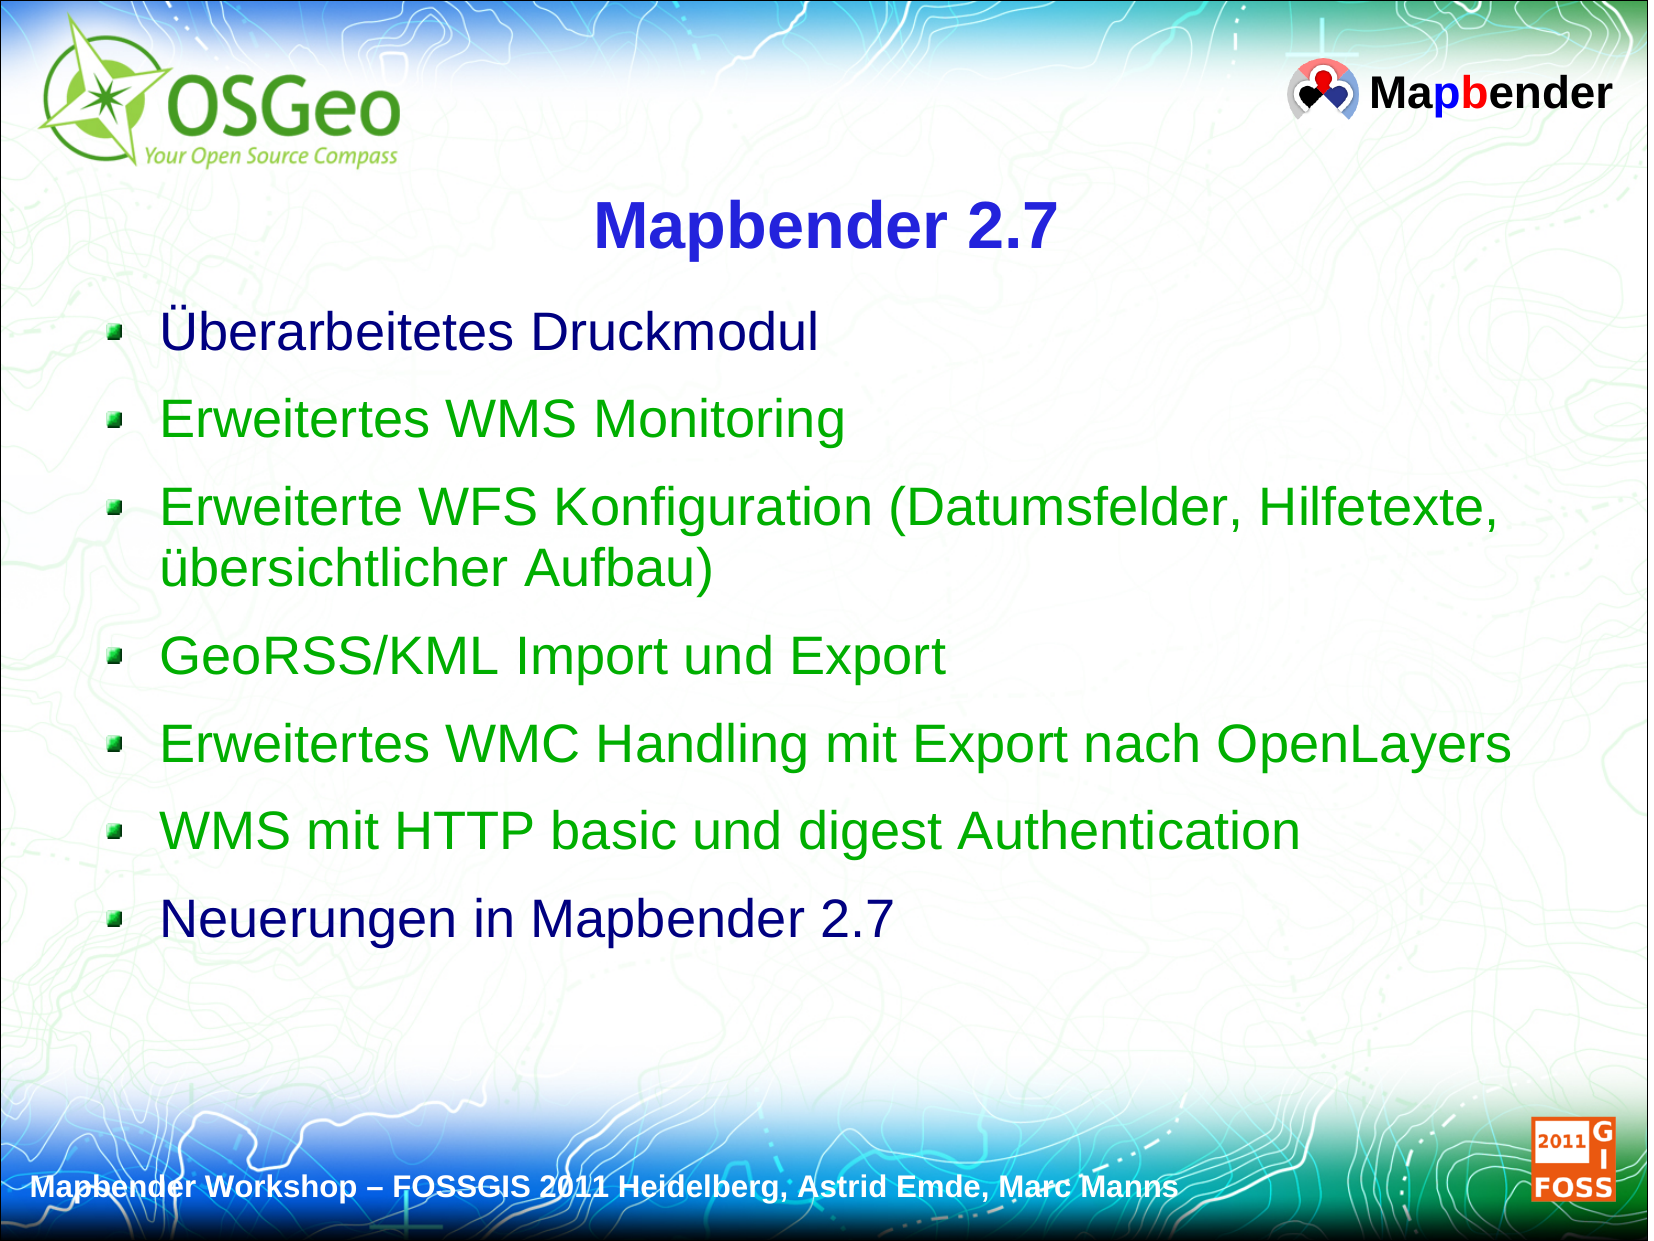

# Mapbender 2.7
Überarbeitetes Druckmodul
Erweitertes WMS Monitoring
Erweiterte WFS Konfiguration (Datumsfelder, Hilfetexte, übersichtlicher Aufbau)
GeoRSS/KML Import und Export
Erweitertes WMC Handling mit Export nach OpenLayers
WMS mit HTTP basic und digest Authentication
Neuerungen in Mapbender 2.7